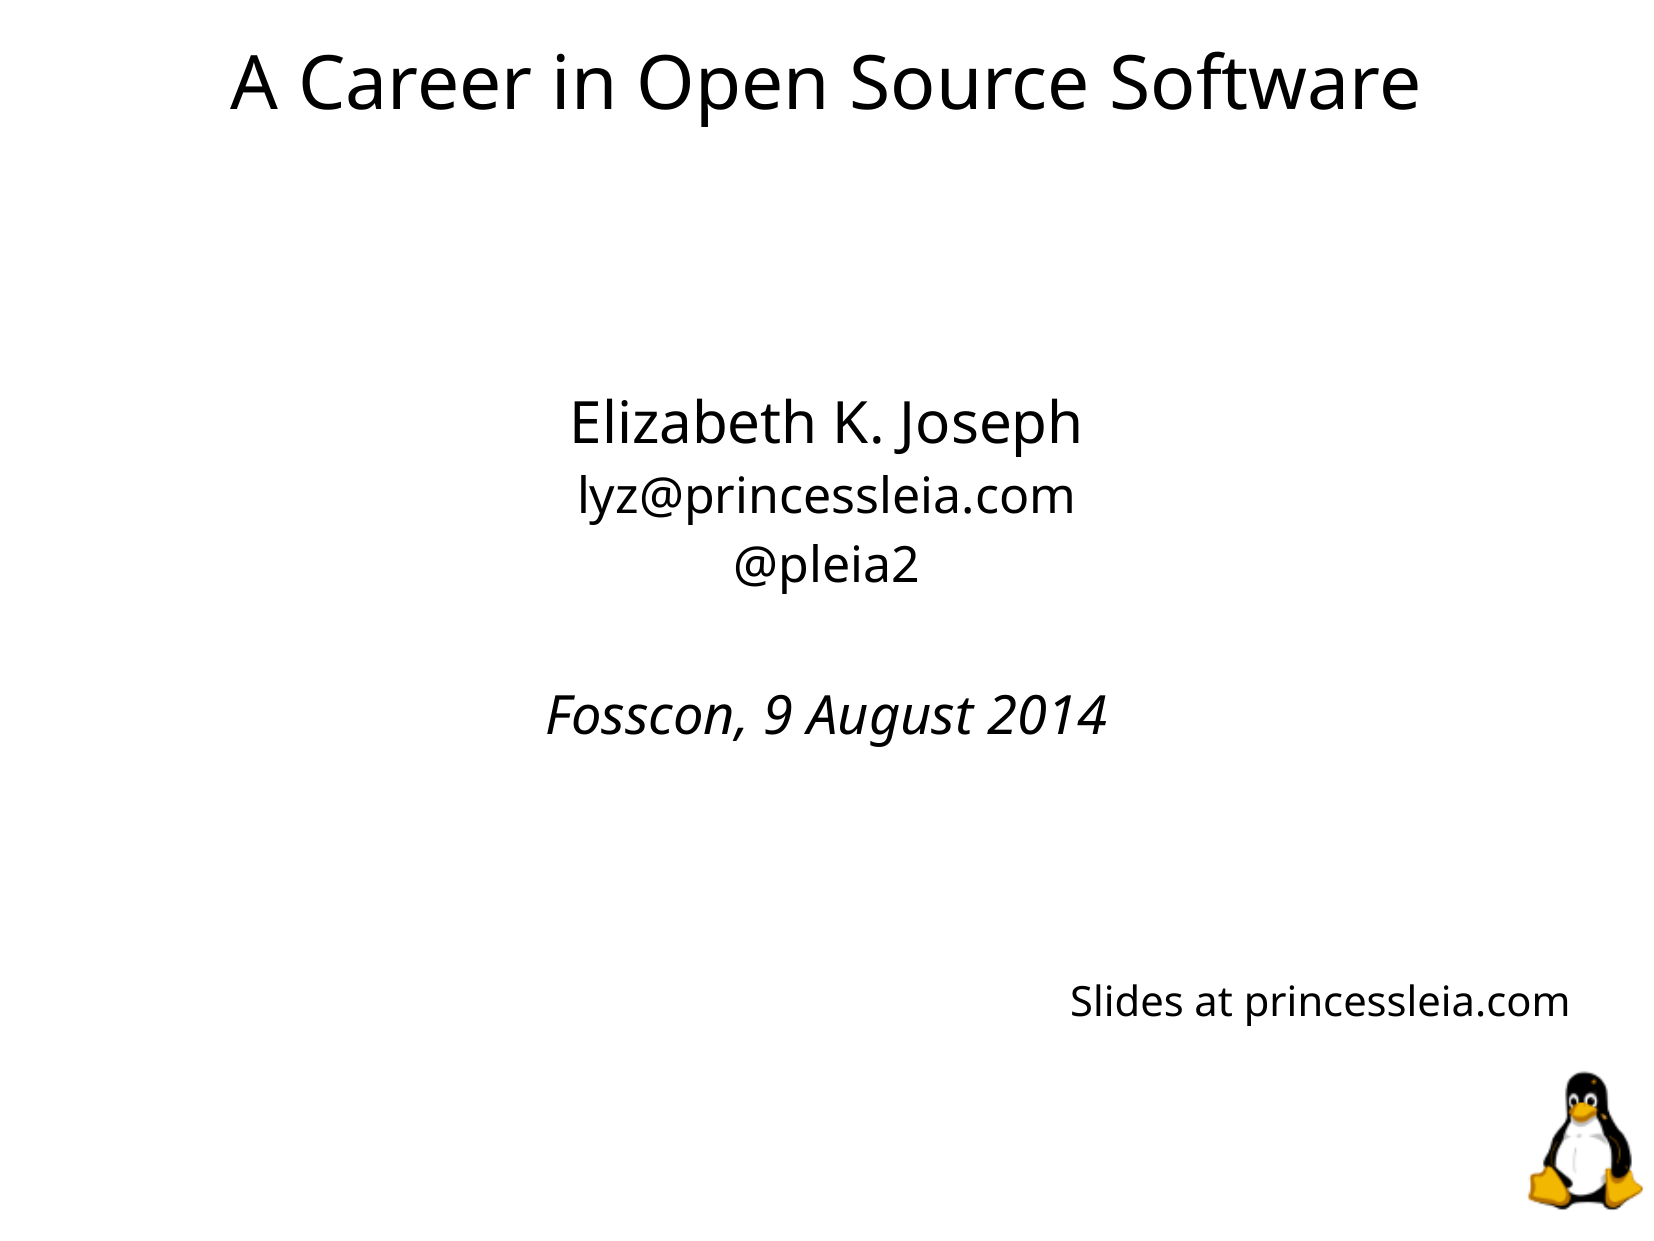

# A Career in Open Source Software
Elizabeth K. Joseph
lyz@princessleia.com
@pleia2
Fosscon, 9 August 2014
Slides at princessleia.com